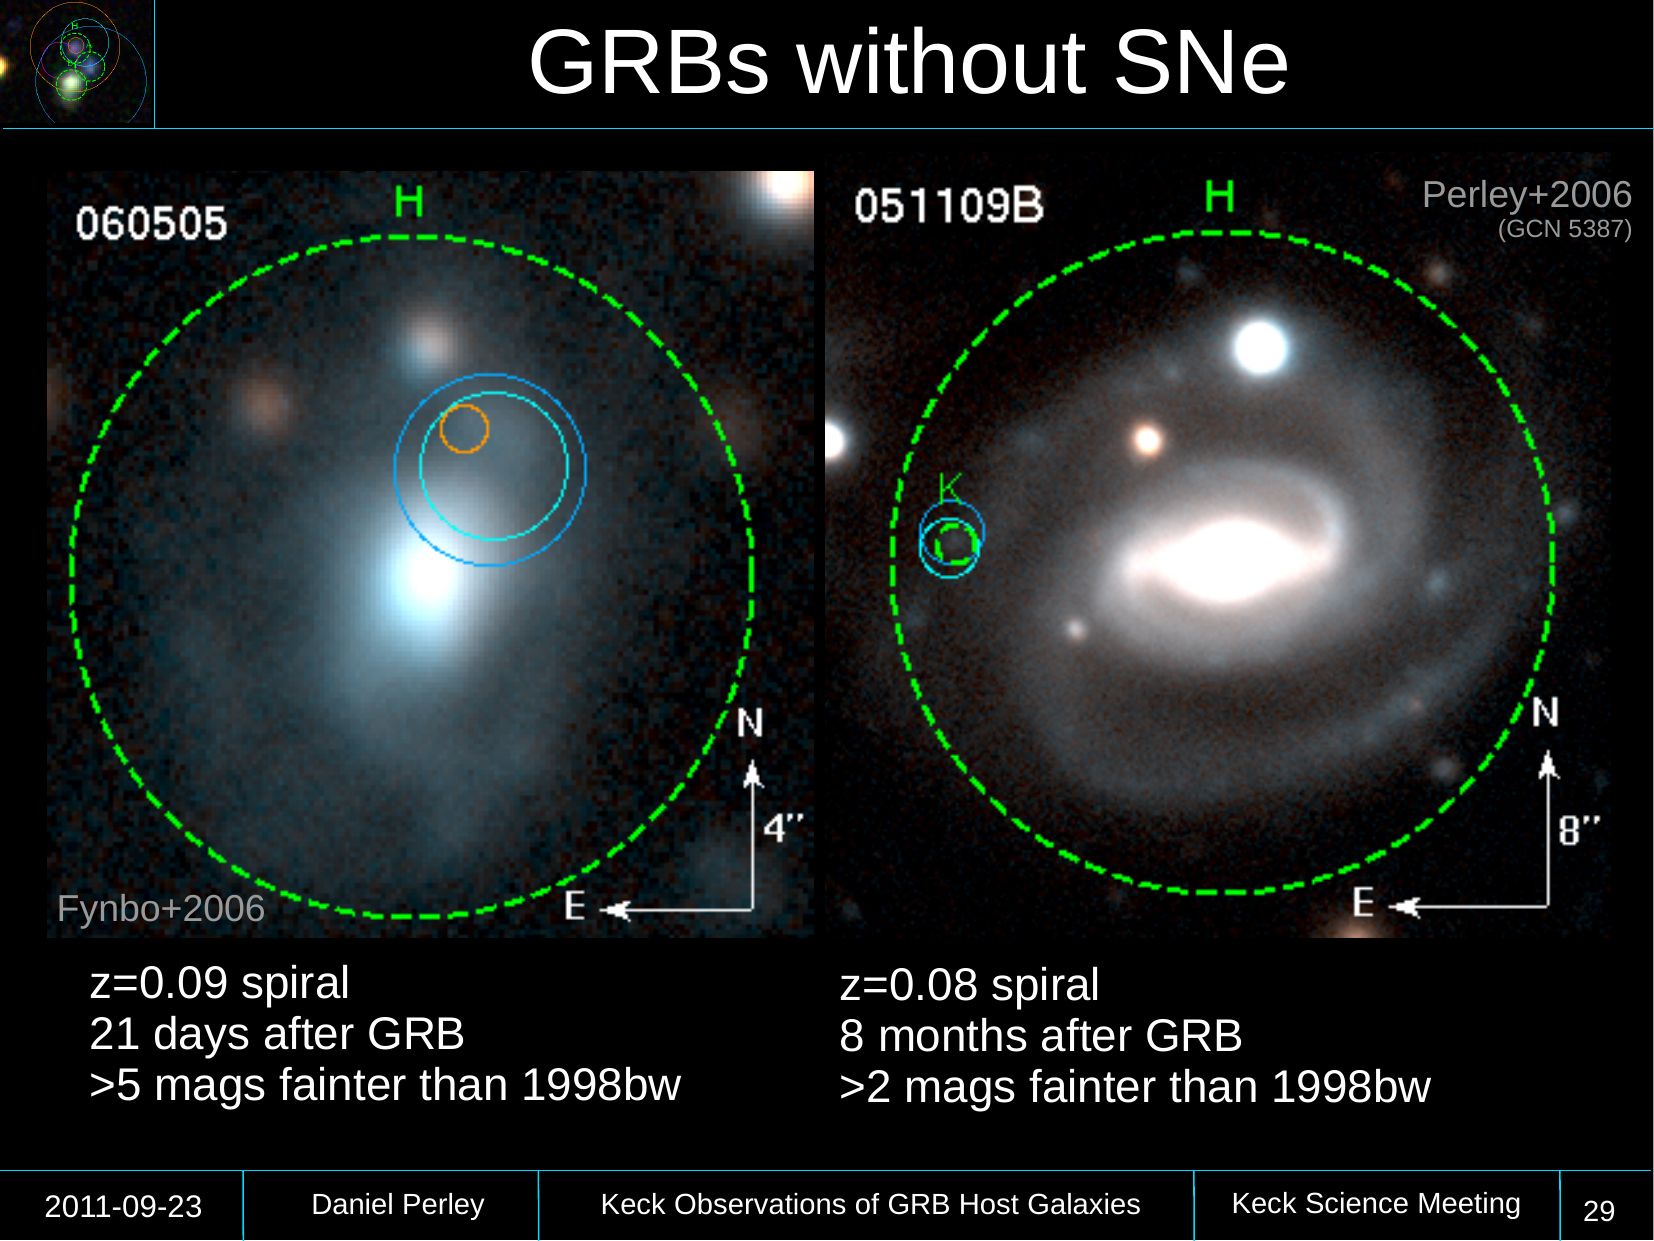

# GRBs without SNe
Perley+2006
(GCN 5387)
Fynbo+2006
z=0.09 spiral
21 days after GRB
>5 mags fainter than 1998bw
z=0.08 spiral
8 months after GRB
>2 mags fainter than 1998bw
29